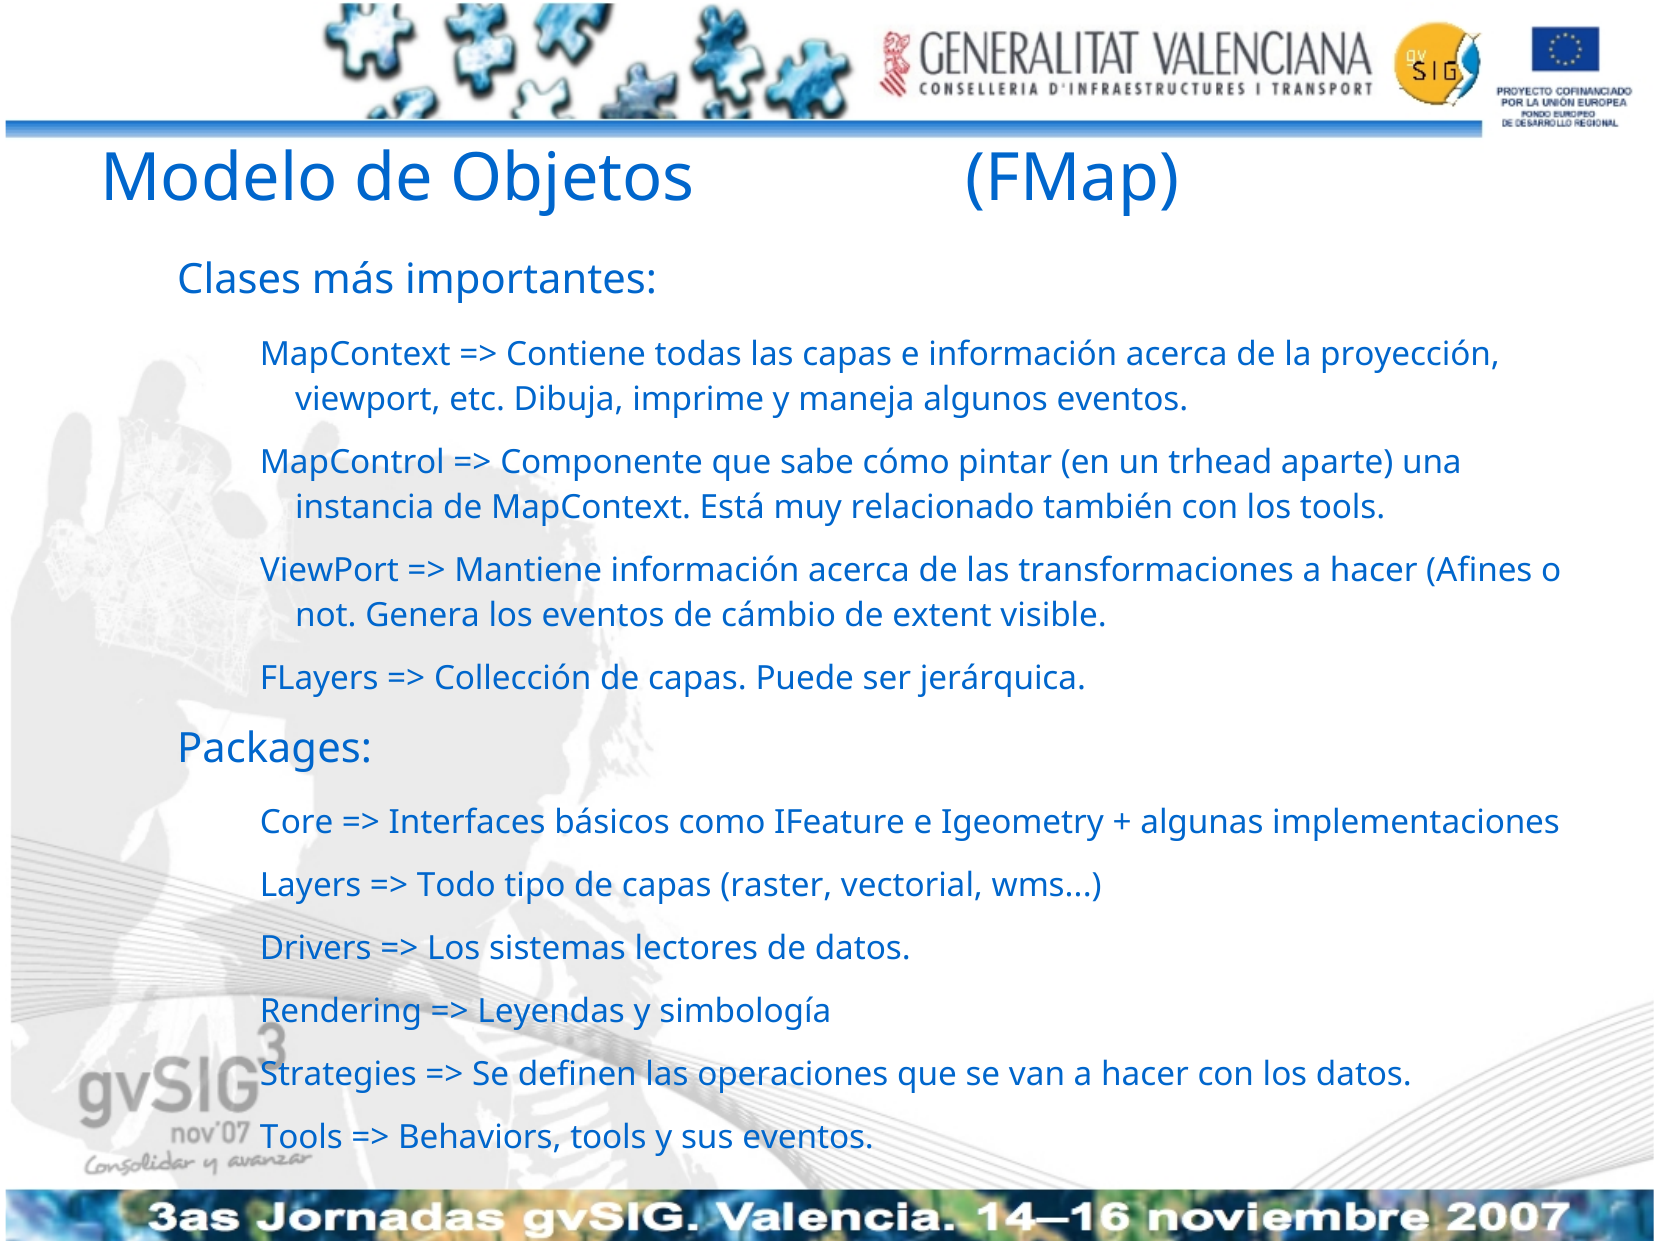

# Modelo de Objetos				(FMap)
Clases más importantes:
MapContext => Contiene todas las capas e información acerca de la proyección, viewport, etc. Dibuja, imprime y maneja algunos eventos.
MapControl => Componente que sabe cómo pintar (en un trhead aparte) una instancia de MapContext. Está muy relacionado también con los tools.
ViewPort => Mantiene información acerca de las transformaciones a hacer (Afines o not. Genera los eventos de cámbio de extent visible.
FLayers => Collección de capas. Puede ser jerárquica.
Packages:
Core => Interfaces básicos como IFeature e Igeometry + algunas implementaciones
Layers => Todo tipo de capas (raster, vectorial, wms...)
Drivers => Los sistemas lectores de datos.
Rendering => Leyendas y simbología
Strategies => Se definen las operaciones que se van a hacer con los datos.
Tools => Behaviors, tools y sus eventos.